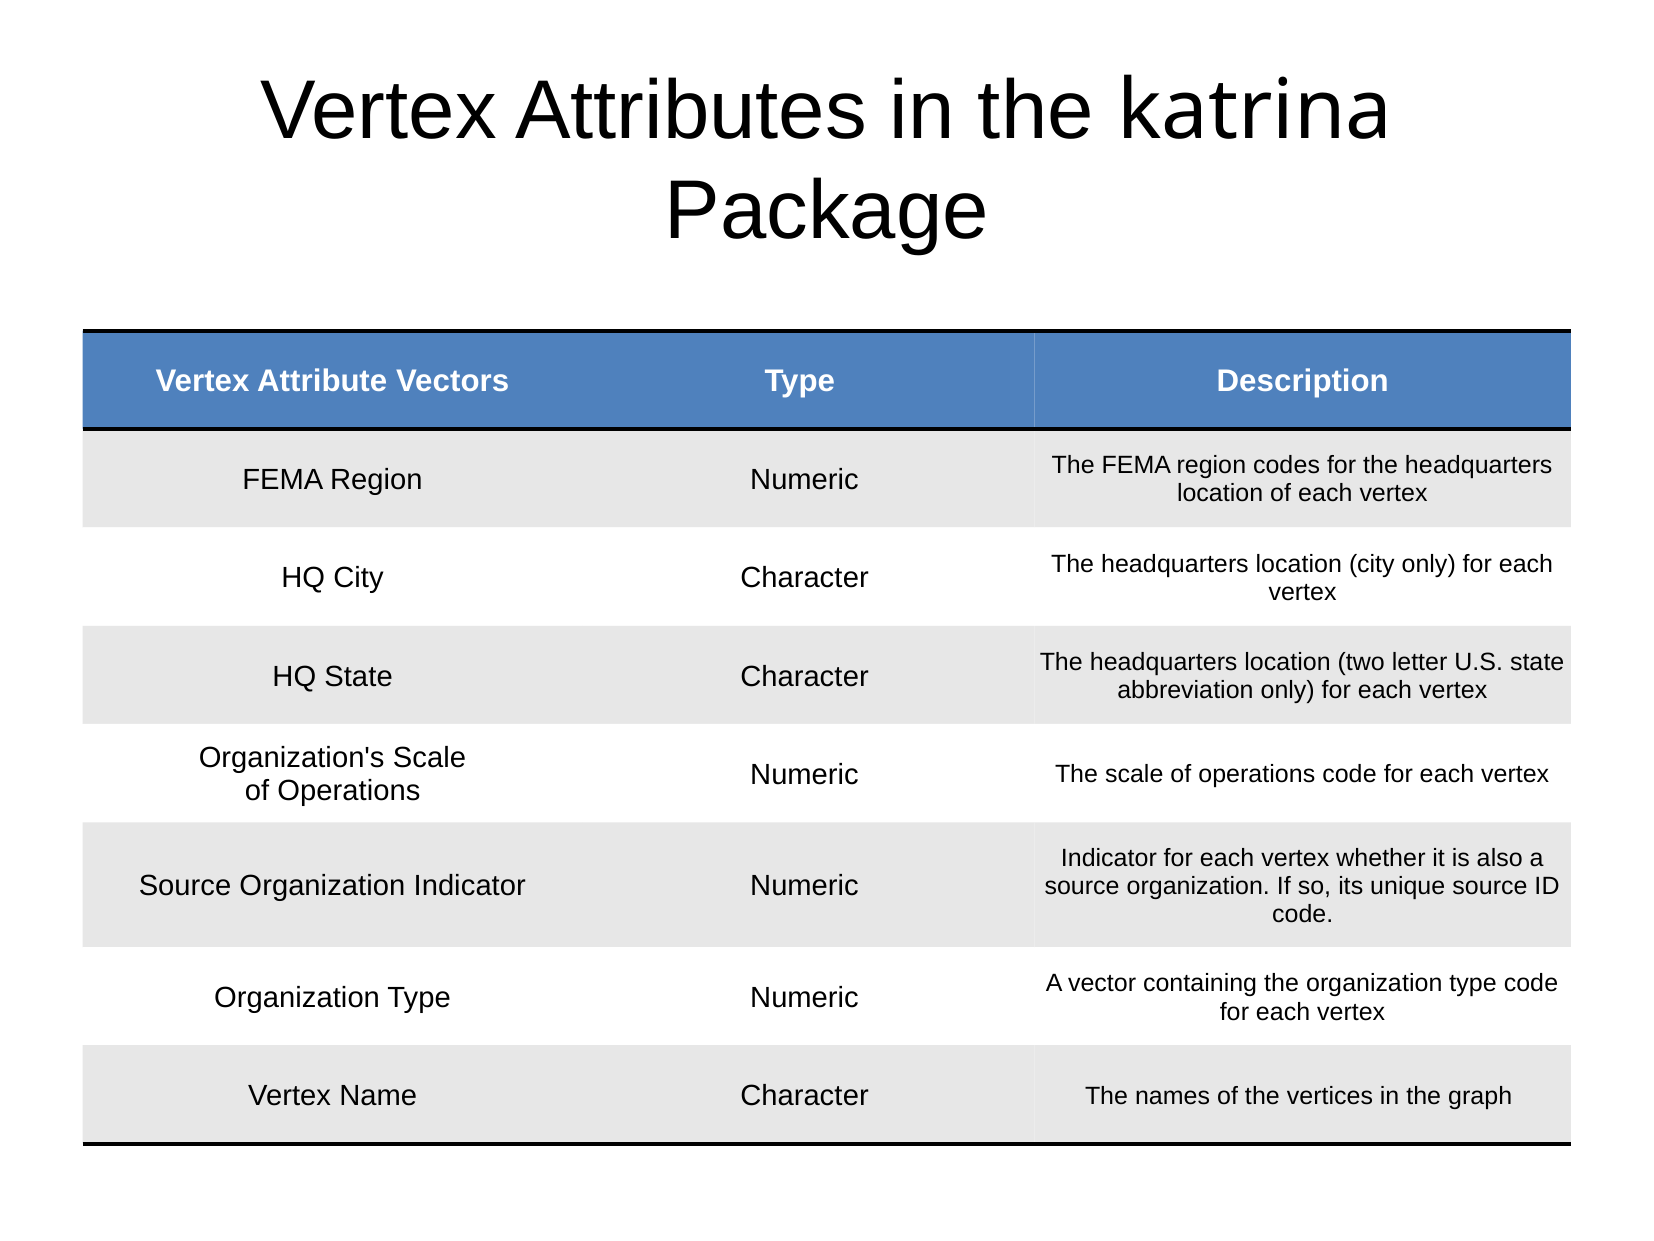

# Vertex Attributes in the katrina Package
Vertex Attribute Vectors
Type
Description
FEMA Region
Numeric
The FEMA region codes for the headquarters location of each vertex
HQ City
Character
The headquarters location (city only) for each vertex
HQ State
Character
The headquarters location (two letter U.S. state abbreviation only) for each vertex
Organization's Scale
of Operations
Numeric
The scale of operations code for each vertex
Source Organization Indicator
Numeric
Indicator for each vertex whether it is also a source organization. If so, its unique source ID code.
Organization Type
Numeric
A vector containing the organization type code for each vertex
Vertex Name
Character
The names of the vertices in the graph